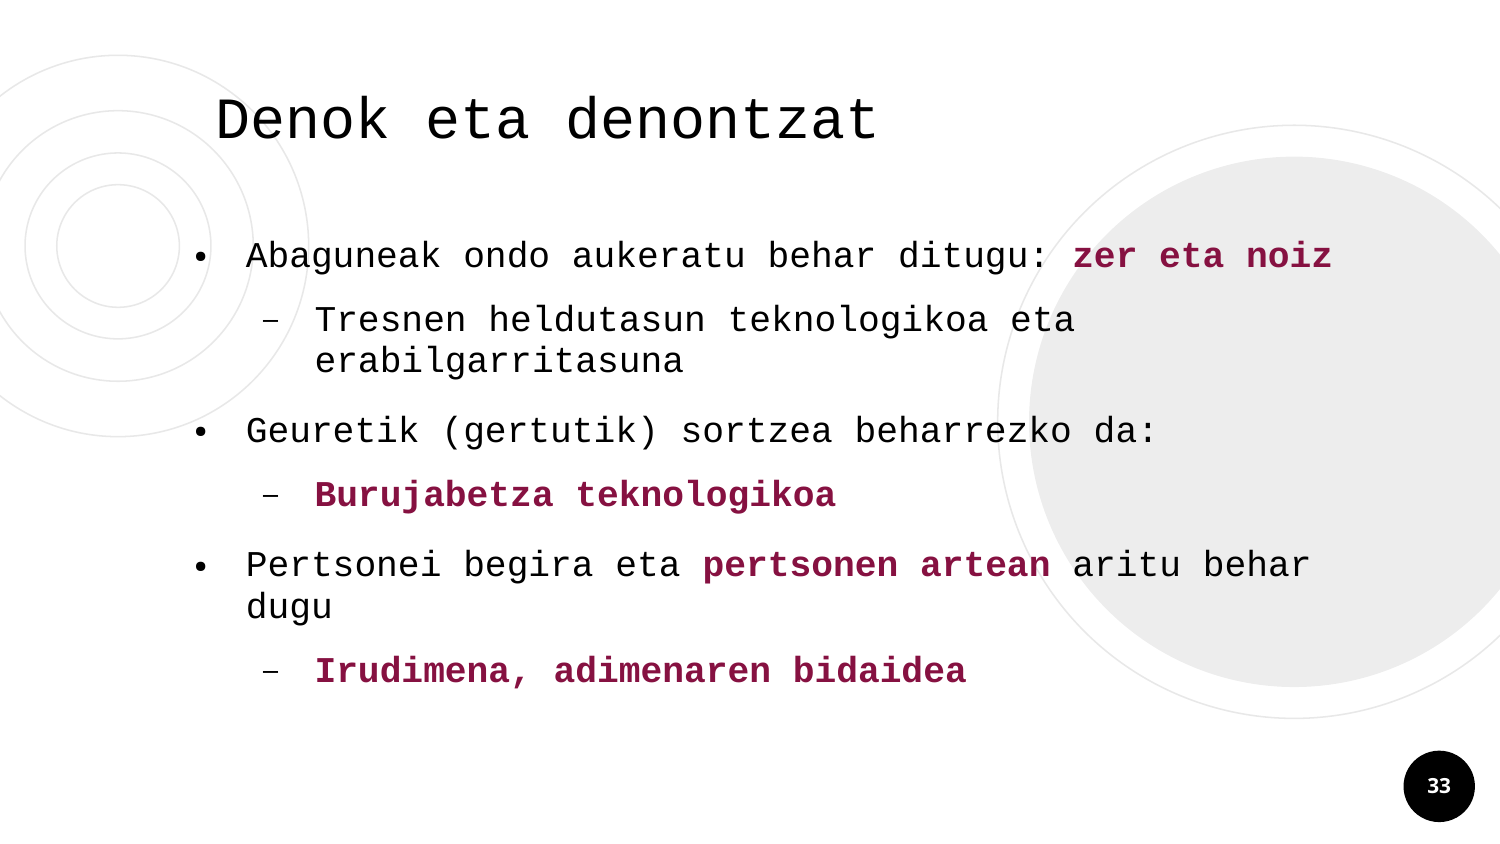

Denok eta denontzat
# Abaguneak ondo aukeratu behar ditugu: zer eta noiz
Tresnen heldutasun teknologikoa eta erabilgarritasuna
Geuretik (gertutik) sortzea beharrezko da:
Burujabetza teknologikoa
Pertsonei begira eta pertsonen artean aritu behar dugu
Irudimena, adimenaren bidaidea